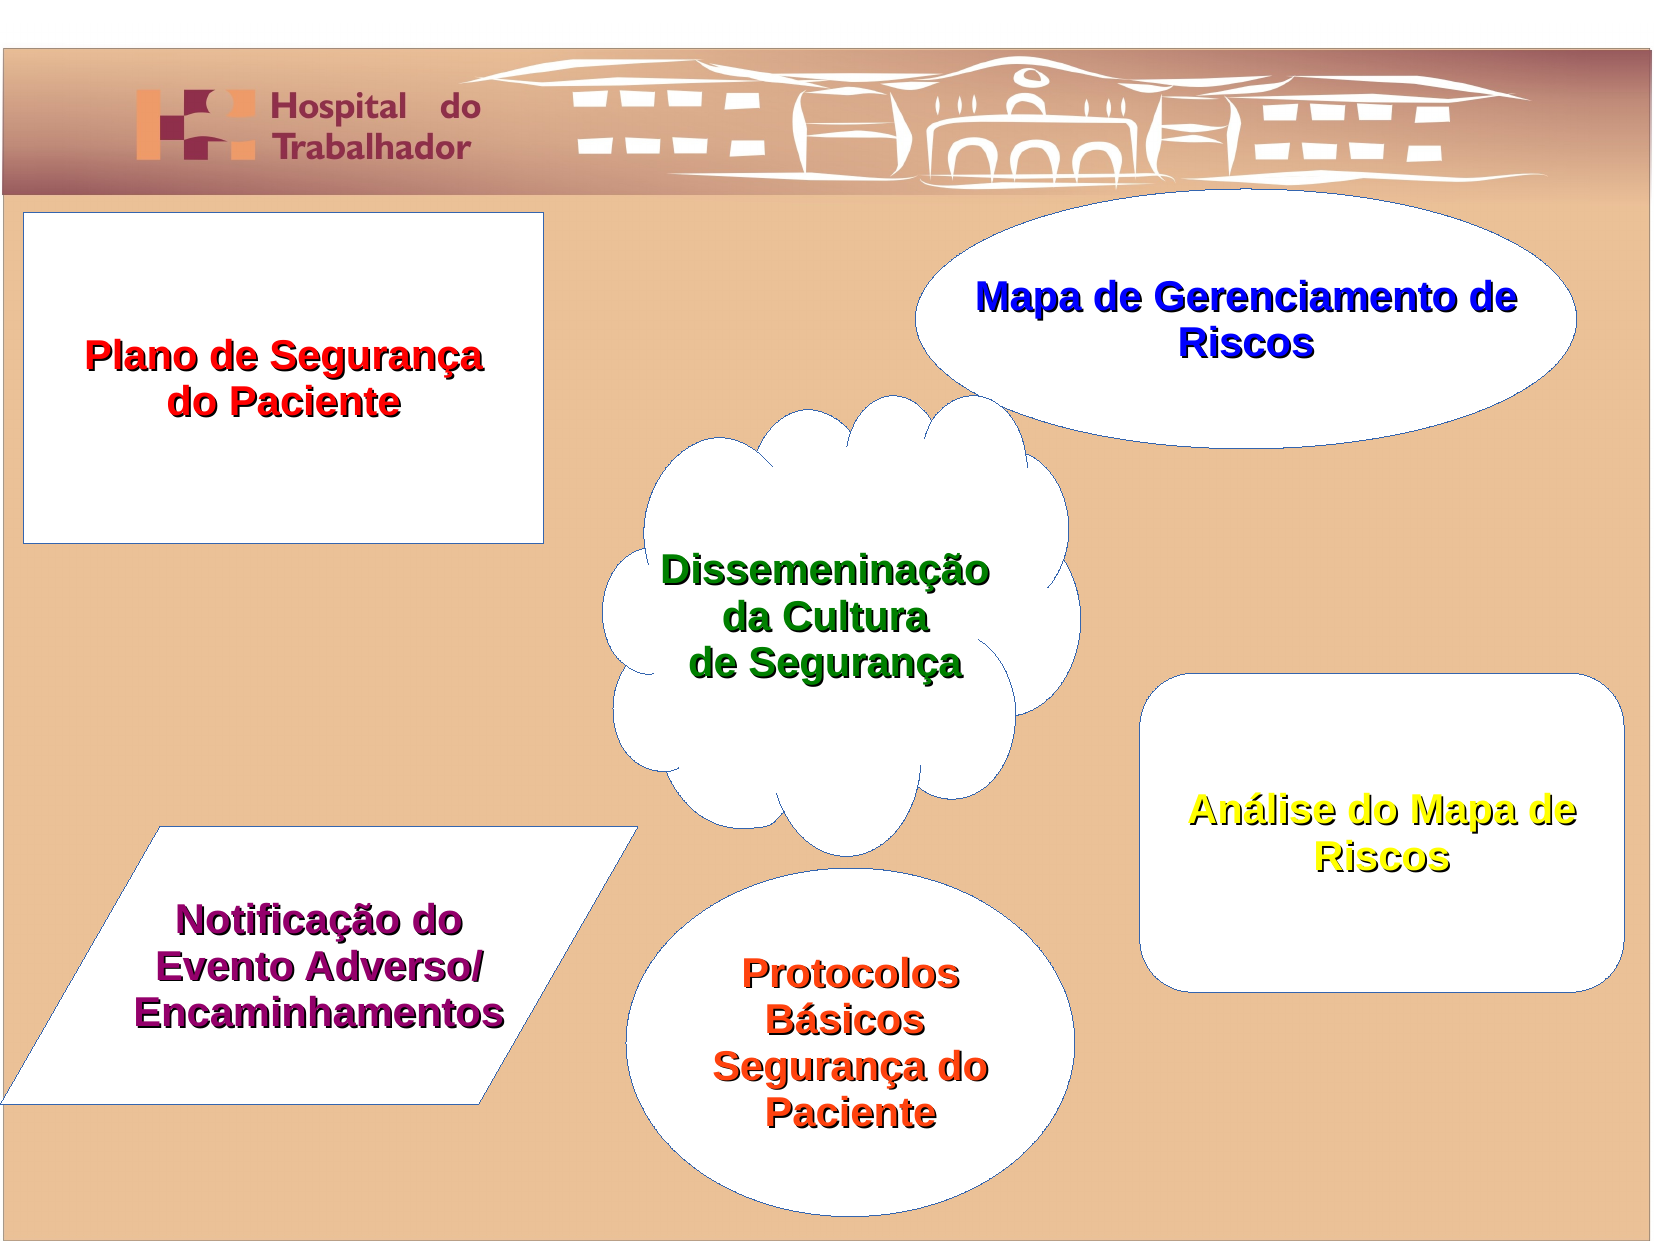

Mapa de Gerenciamento de
Riscos
Plano de Segurança
do Paciente
Dissemeninação
da Cultura
de Segurança
Análise do Mapa de Riscos
Notificação do
Evento Adverso/ Encaminhamentos
Protocolos Básicos
Segurança do Paciente